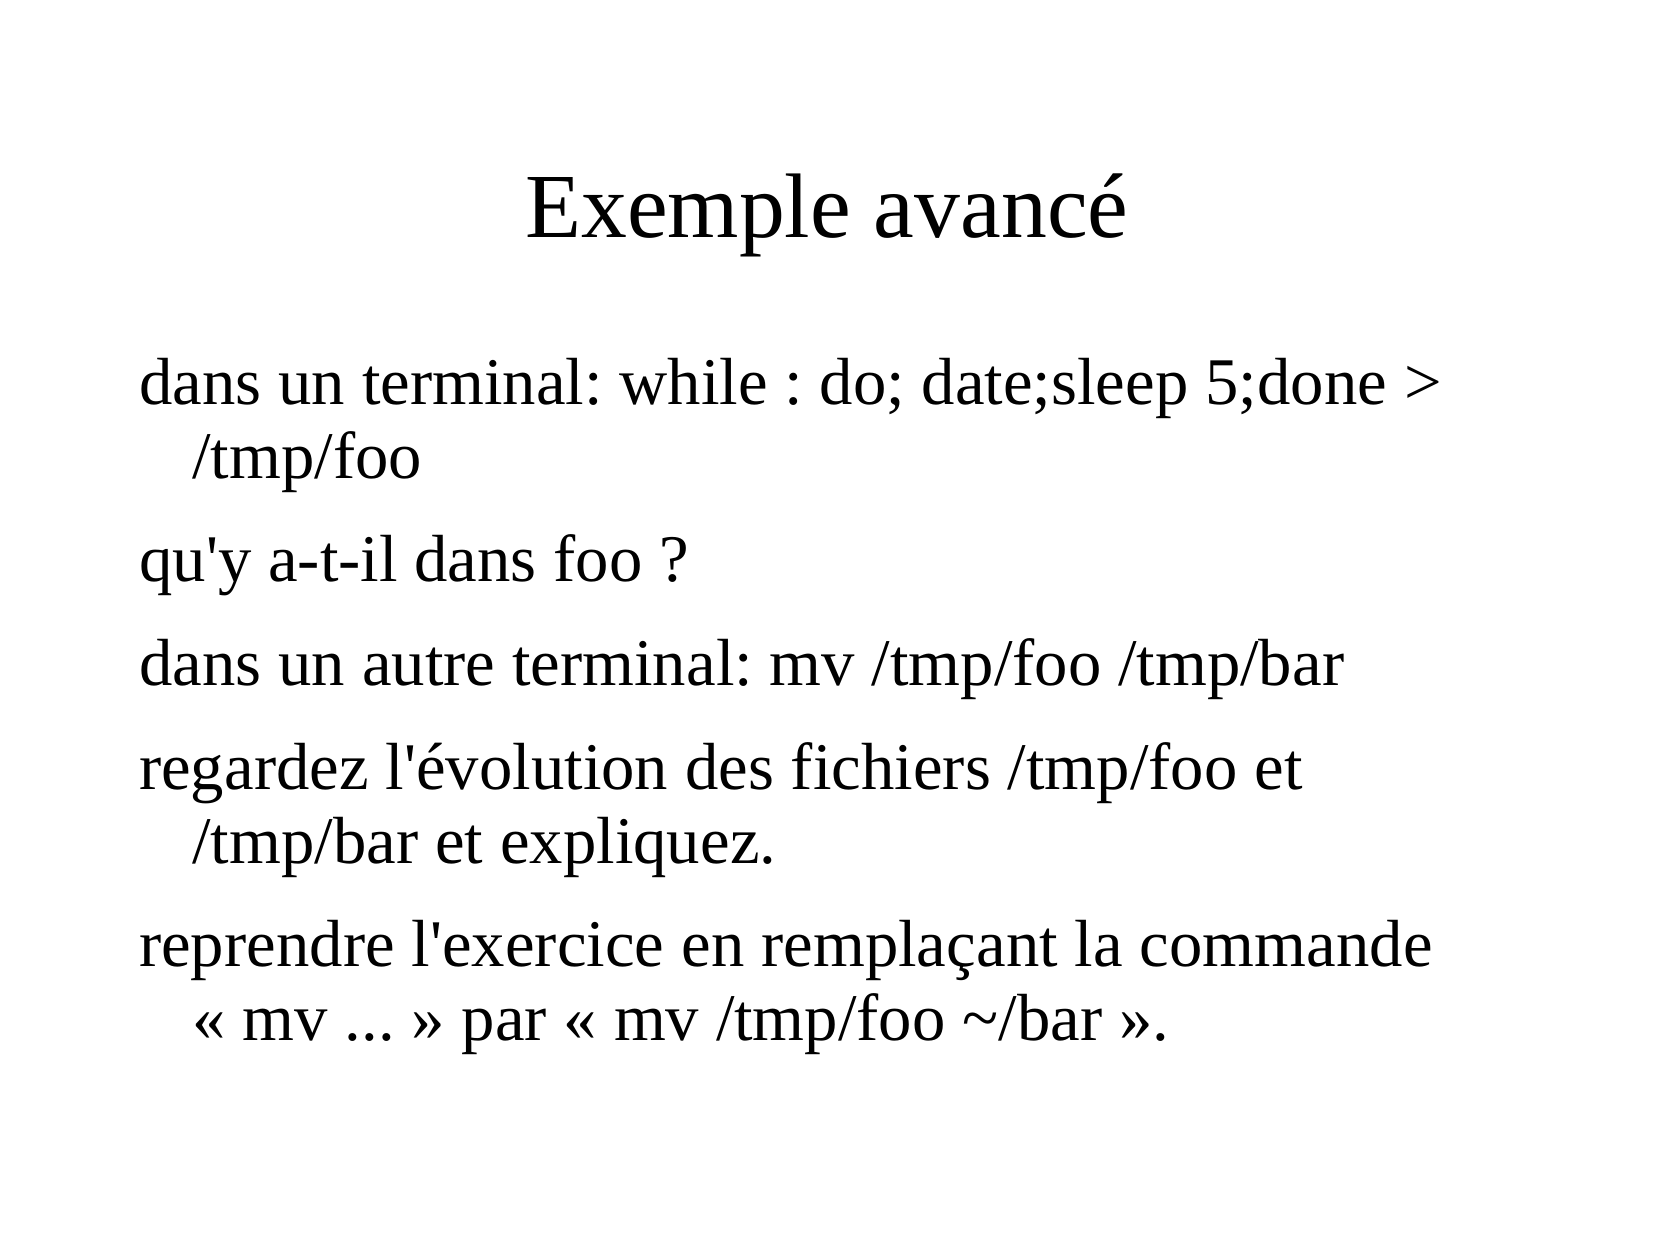

# Exemple avancé
dans un terminal: while : do; date;sleep 5;done > /tmp/foo
qu'y a-t-il dans foo ?
dans un autre terminal: mv /tmp/foo /tmp/bar
regardez l'évolution des fichiers /tmp/foo et /tmp/bar et expliquez.
reprendre l'exercice en remplaçant la commande « mv ... » par « mv /tmp/foo ~/bar ».